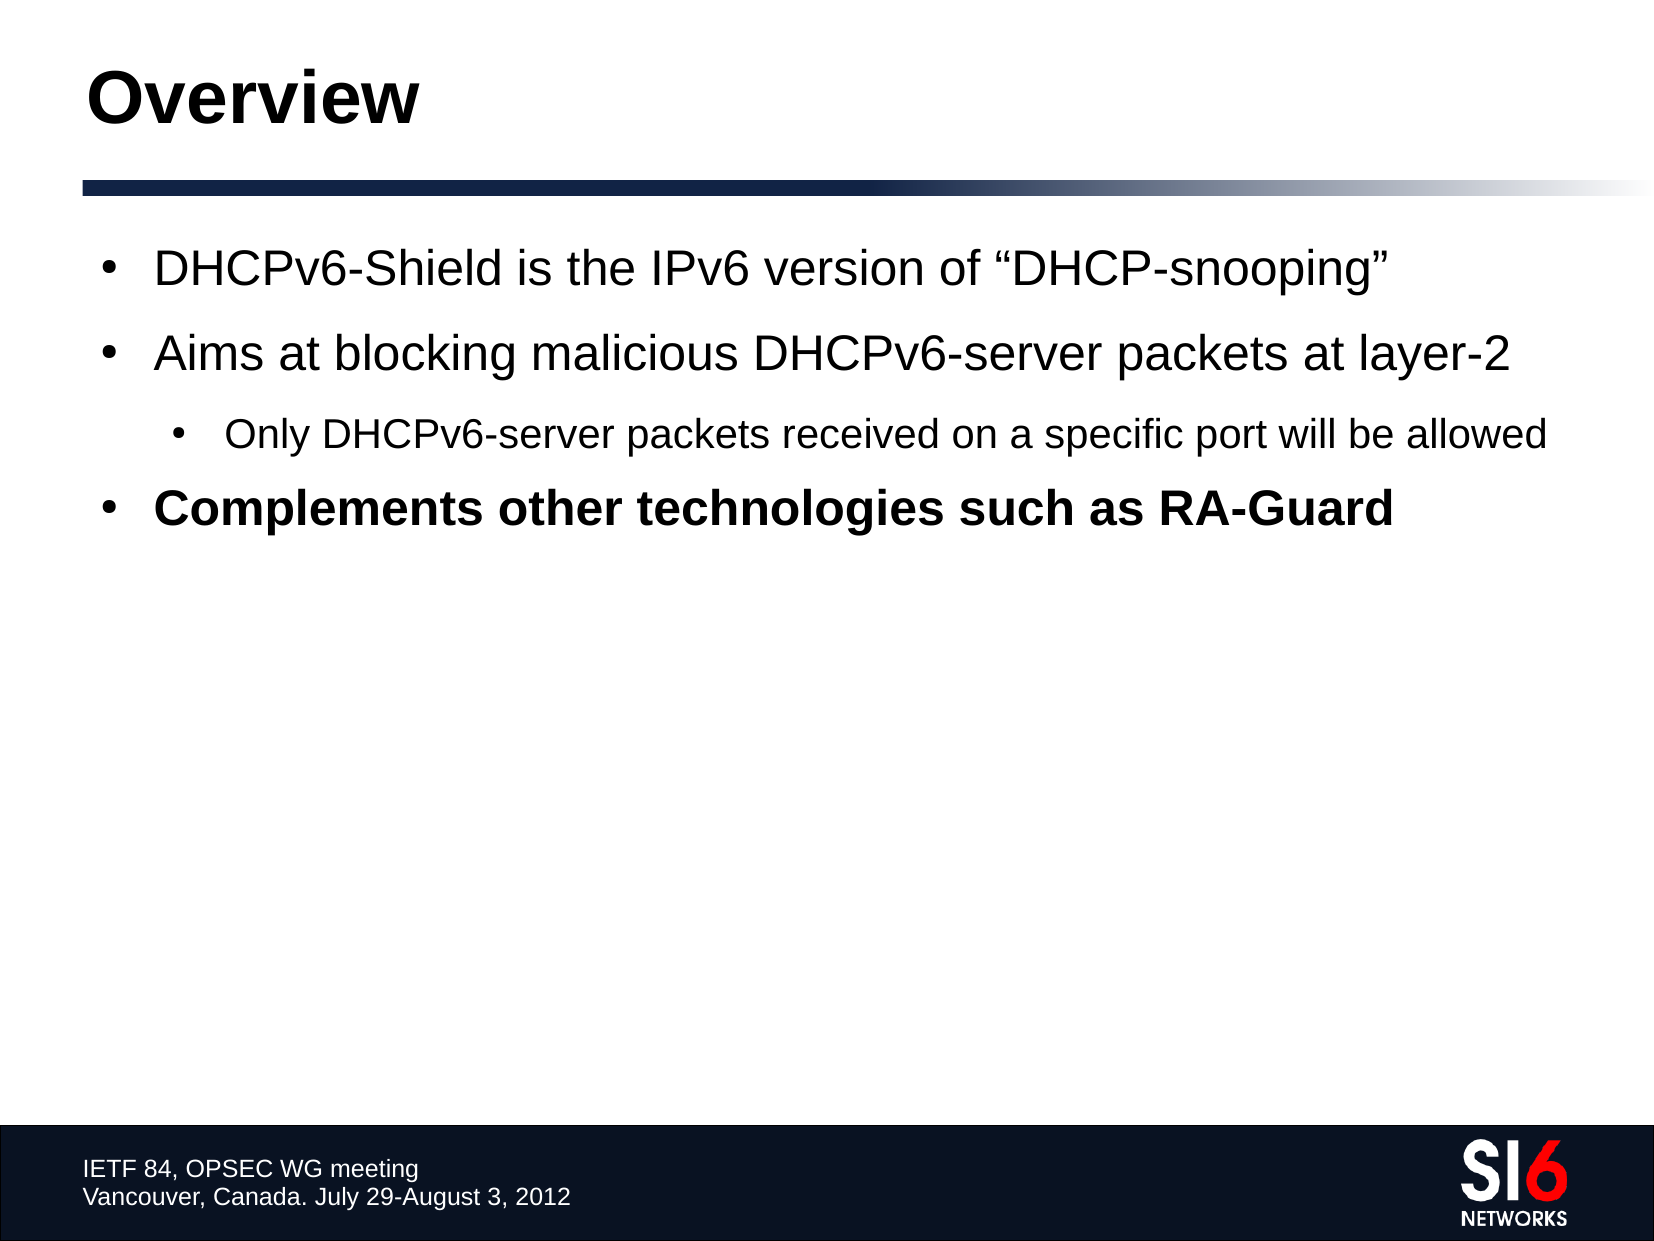

# Overview
DHCPv6-Shield is the IPv6 version of “DHCP-snooping”
Aims at blocking malicious DHCPv6-server packets at layer-2
Only DHCPv6-server packets received on a specific port will be allowed
Complements other technologies such as RA-Guard